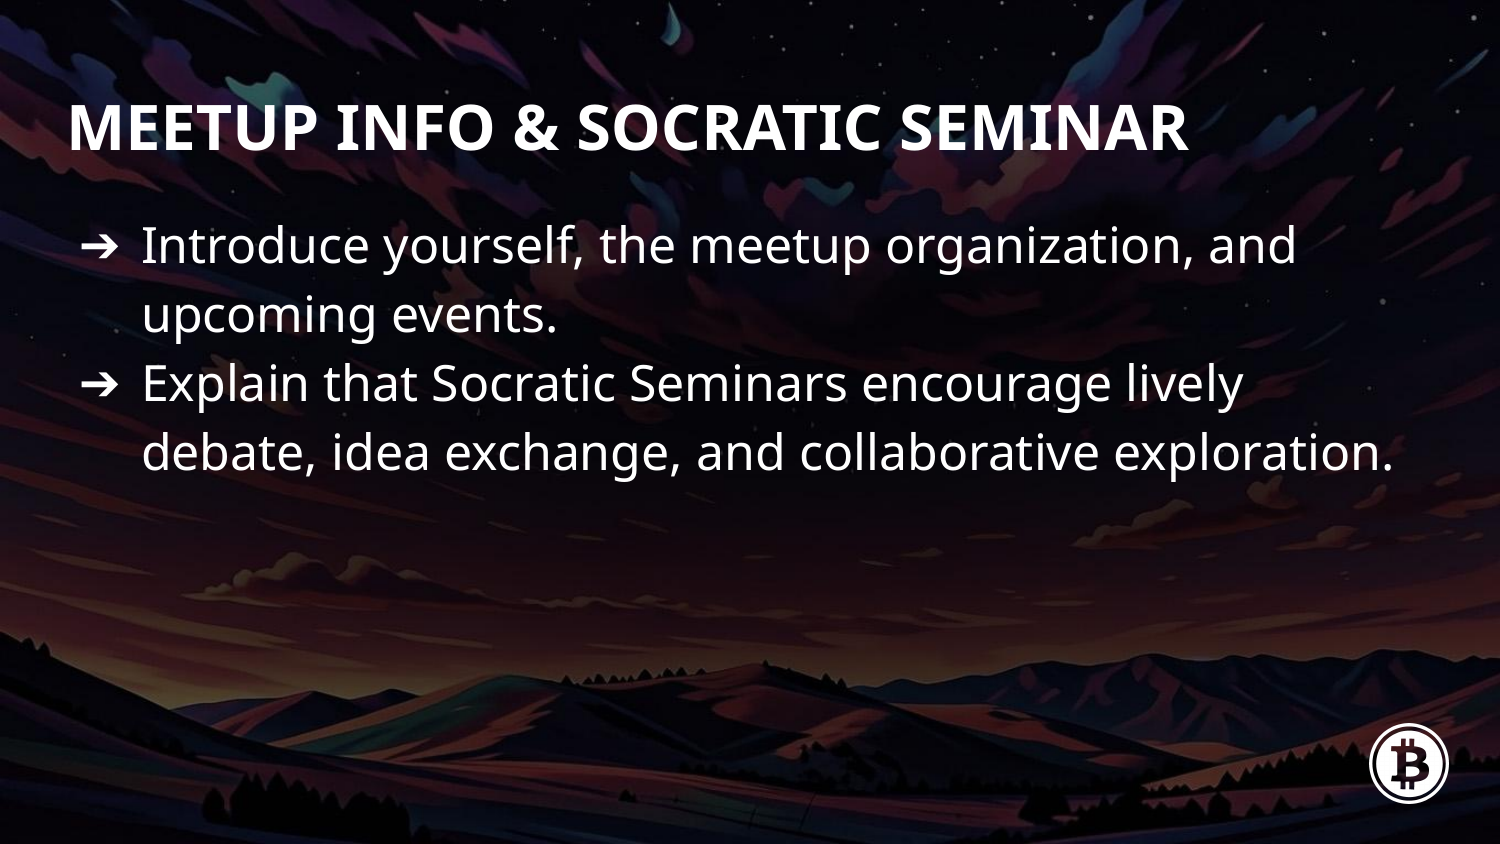

# MEETUP INFO & SOCRATIC SEMINAR
Introduce yourself, the meetup organization, and upcoming events.
Explain that Socratic Seminars encourage lively debate, idea exchange, and collaborative exploration.